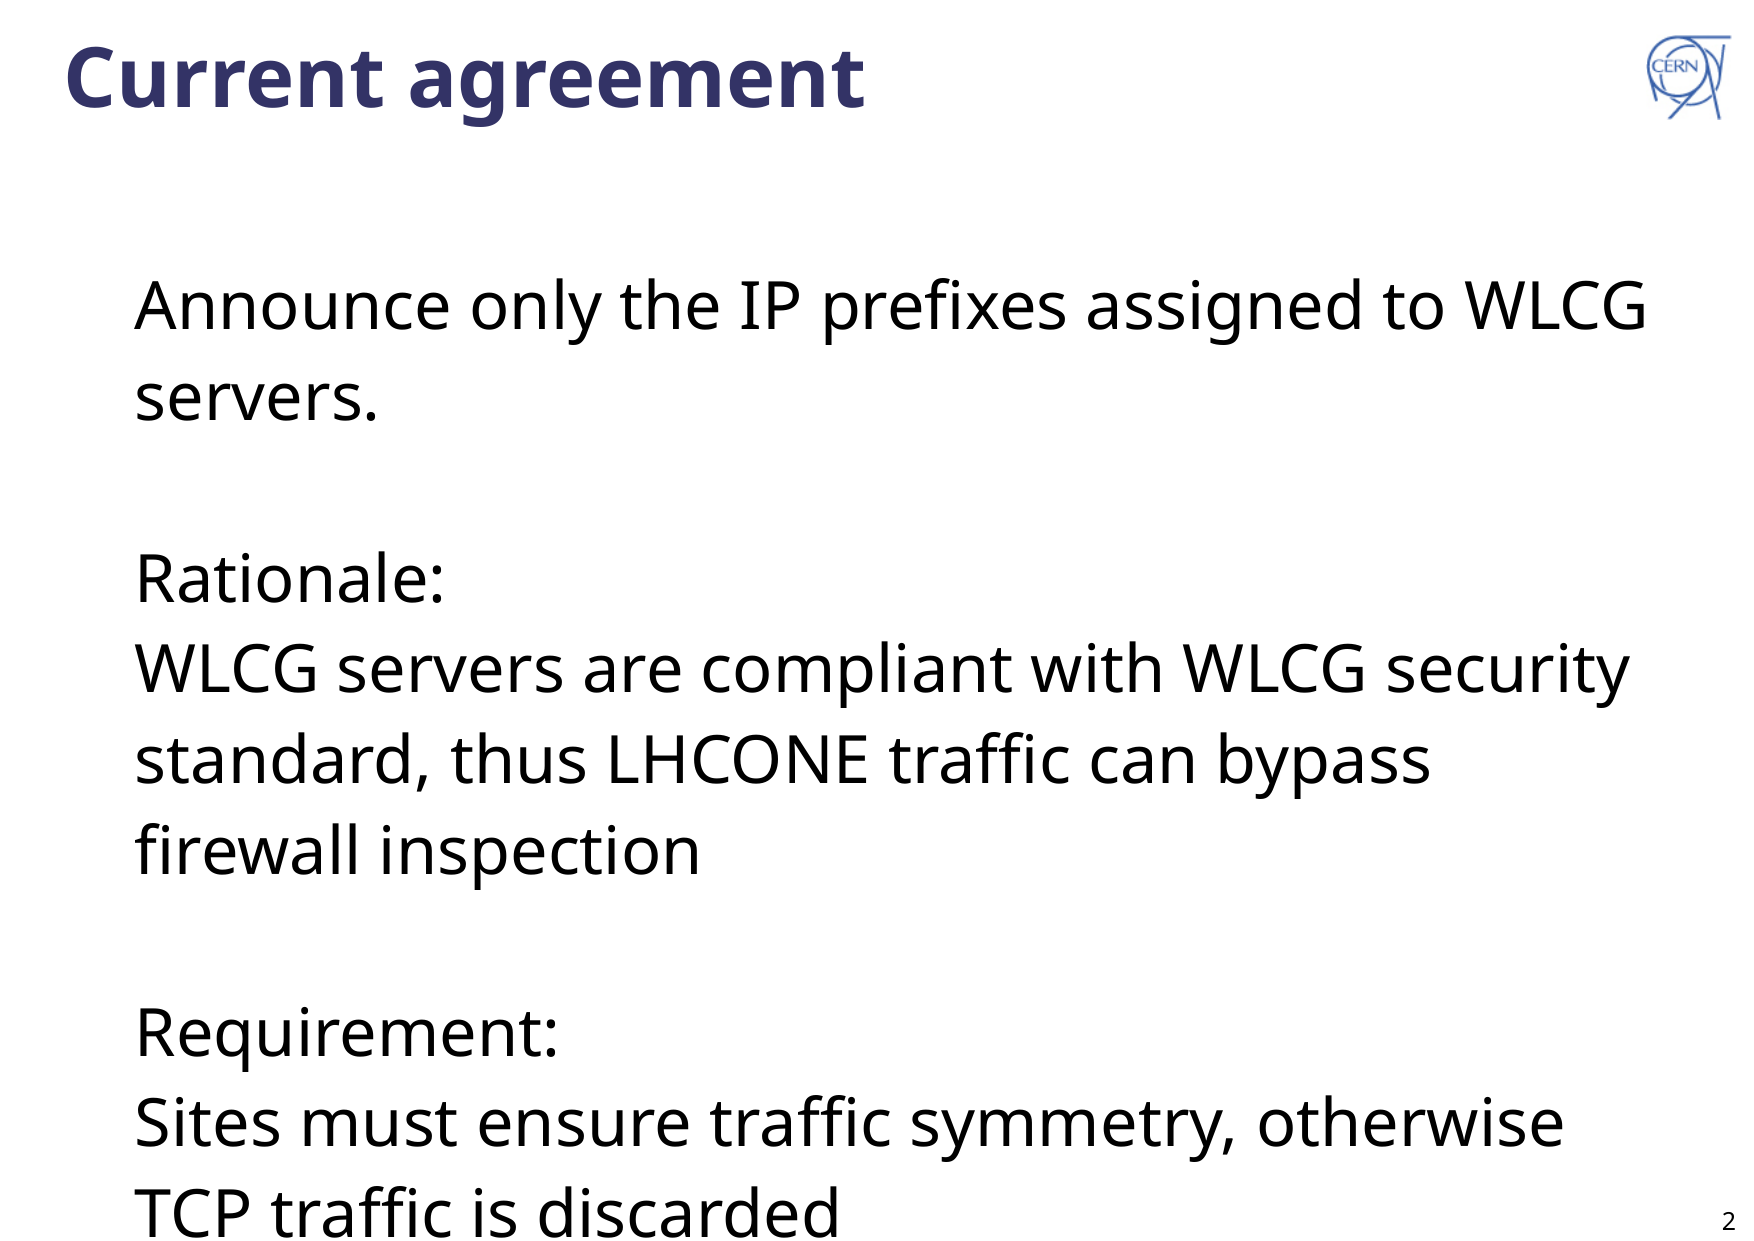

# Current agreement
Announce only the IP prefixes assigned to WLCG servers.
Rationale:
WLCG servers are compliant with WLCG security standard, thus LHCONE traffic can bypass firewall inspection
Requirement:
Sites must ensure traffic symmetry, otherwise TCP traffic is discarded
2